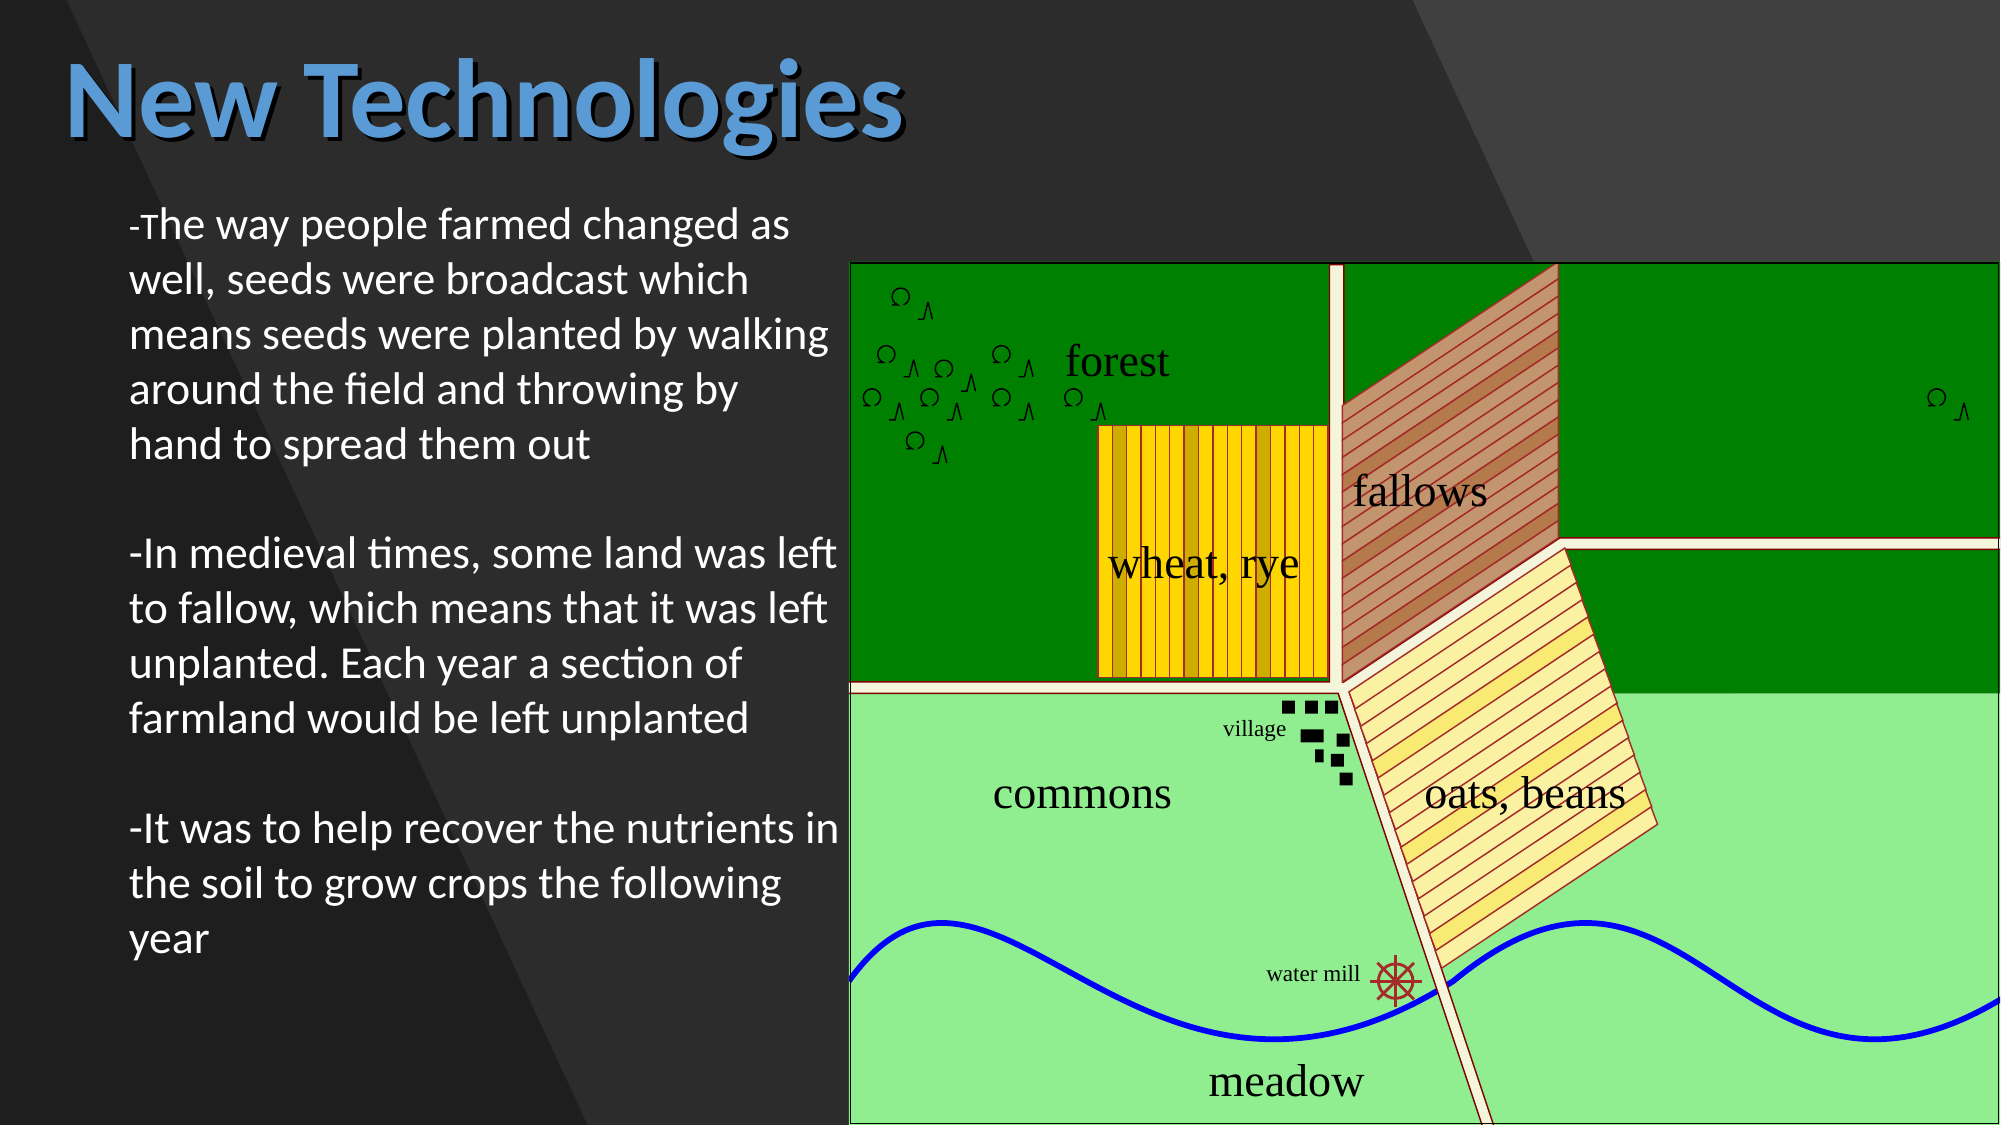

New Technologies
-The way people farmed changed as well, seeds were broadcast which means seeds were planted by walking around the field and throwing by hand to spread them out
-In medieval times, some land was left to fallow, which means that it was left unplanted. Each year a section of farmland would be left unplanted
-It was to help recover the nutrients in the soil to grow crops the following year